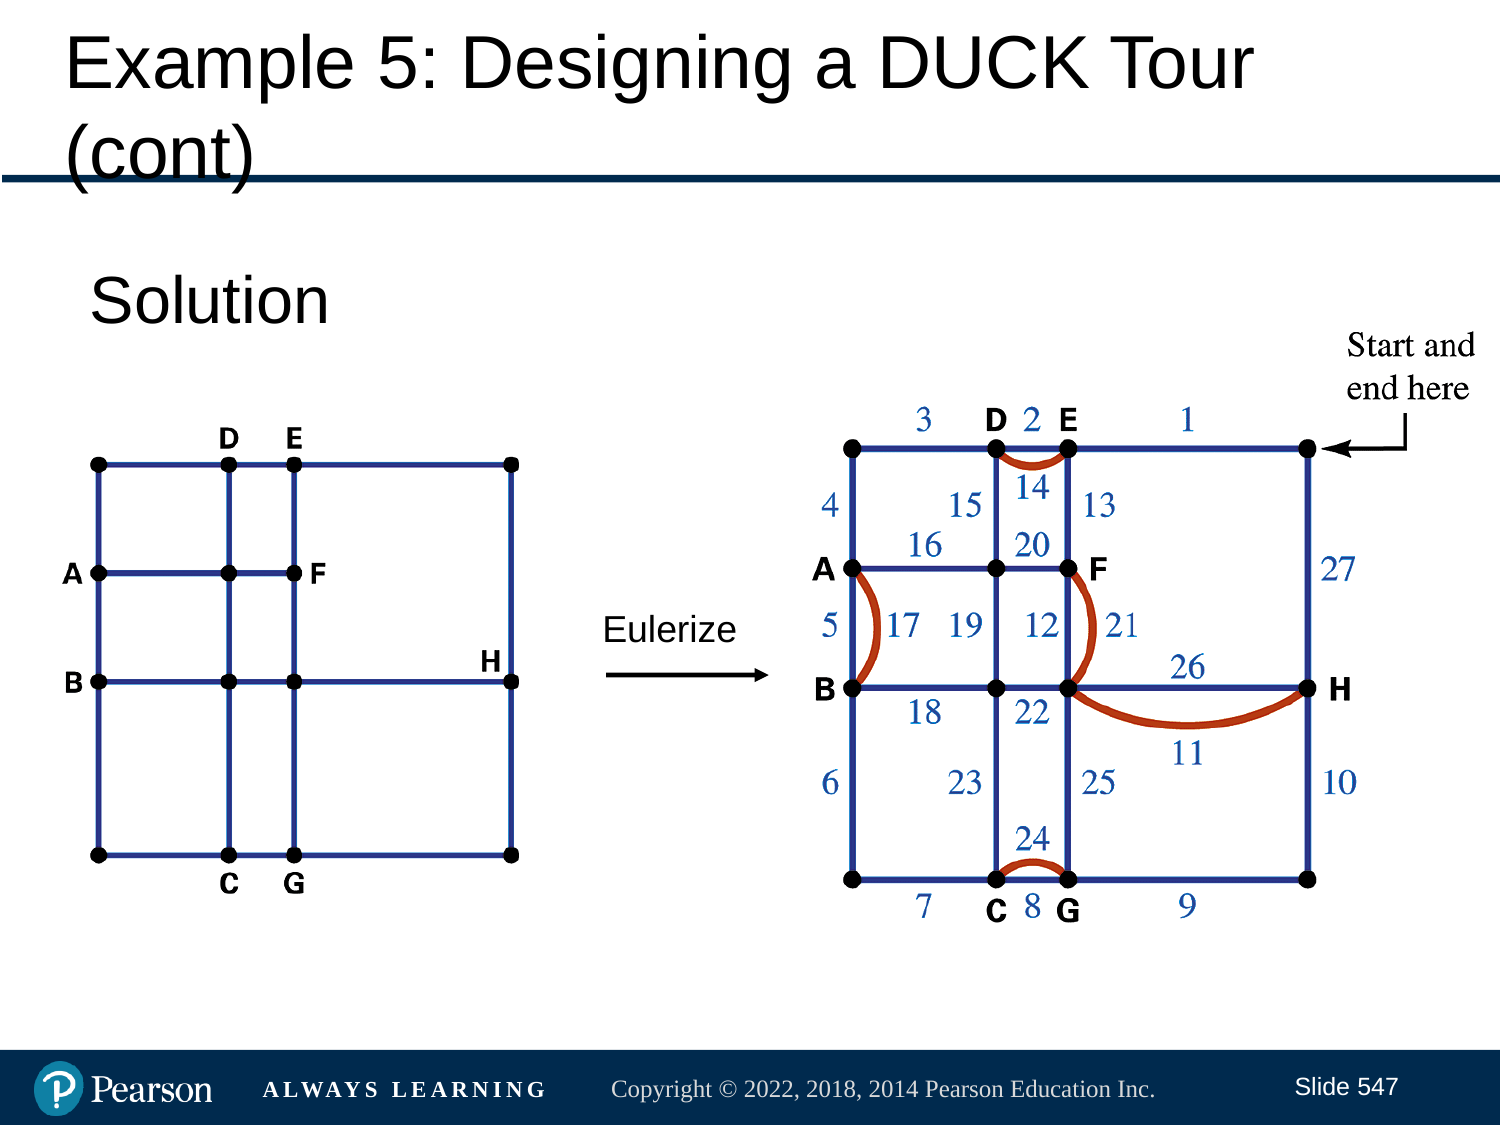

# Example 5: Designing a DUCK Tour (cont)
Solution
Eulerize